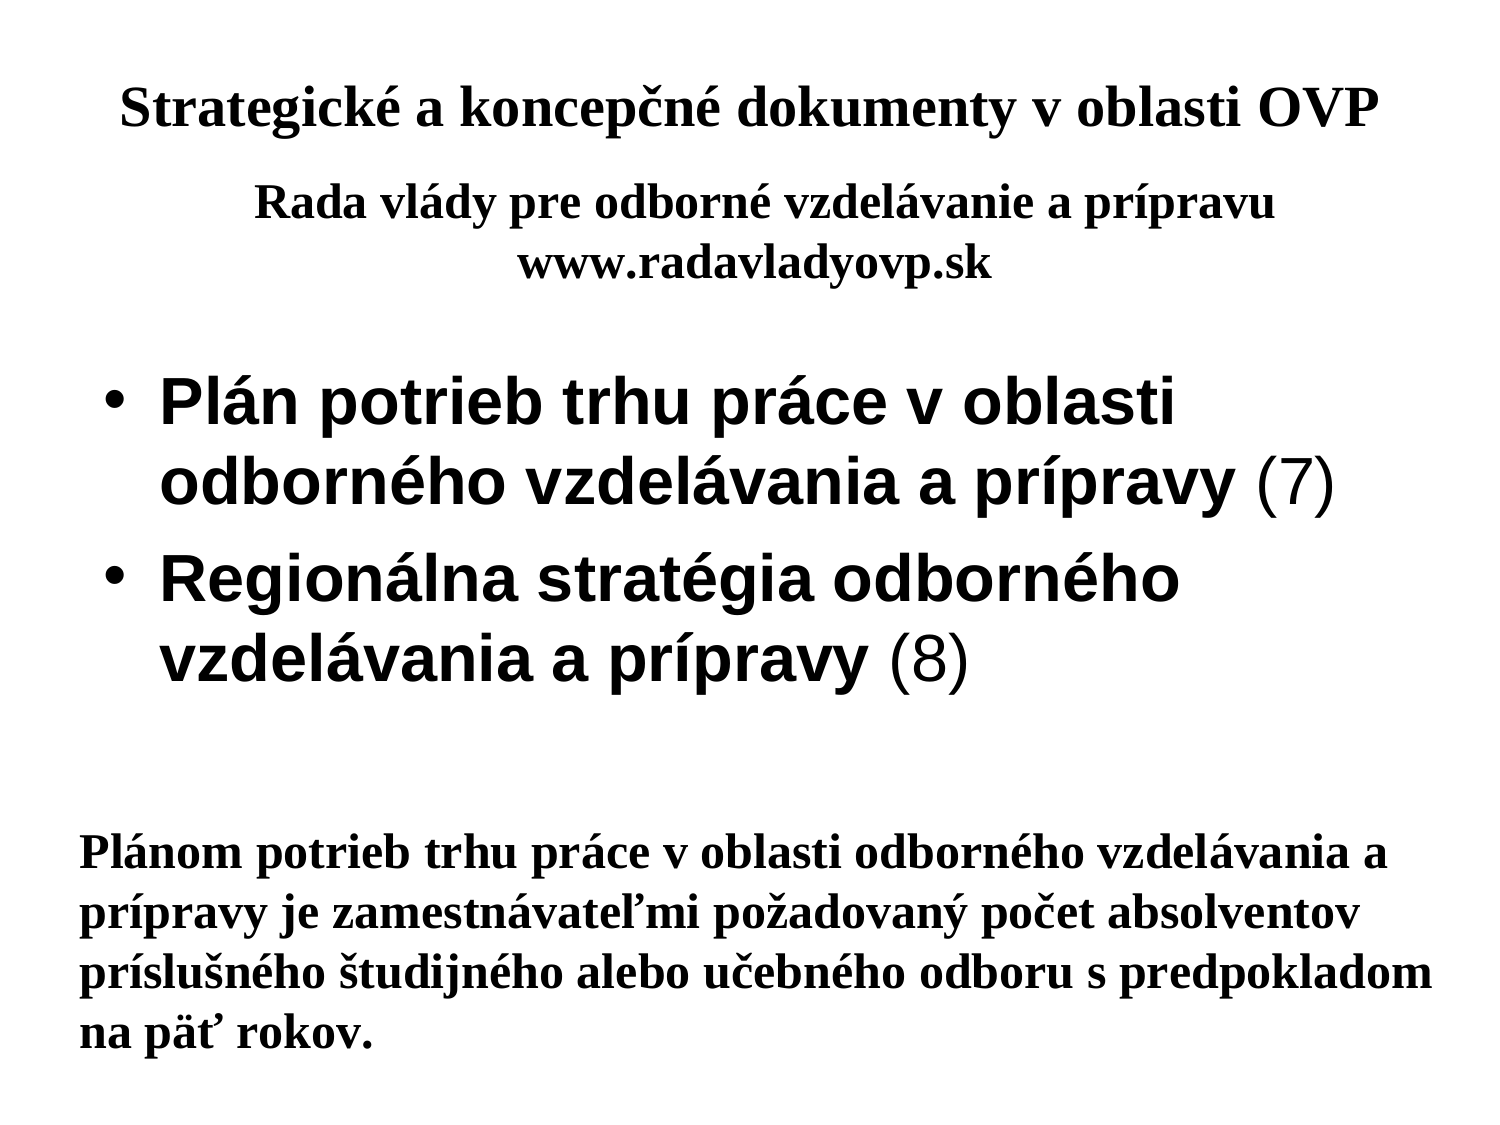

# Strategické a koncepčné dokumenty v oblasti OVP
 Rada vlády pre odborné vzdelávanie a prípravu
www.radavladyovp.sk
Plán potrieb trhu práce v oblasti odborného vzdelávania a prípravy (7)
Regionálna stratégia odborného vzdelávania a prípravy (8)
Plánom potrieb trhu práce v oblasti odborného vzdelávania a prípravy je zamestnávateľmi požadovaný počet absolventov príslušného študijného alebo učebného odboru s predpokladom na päť rokov.